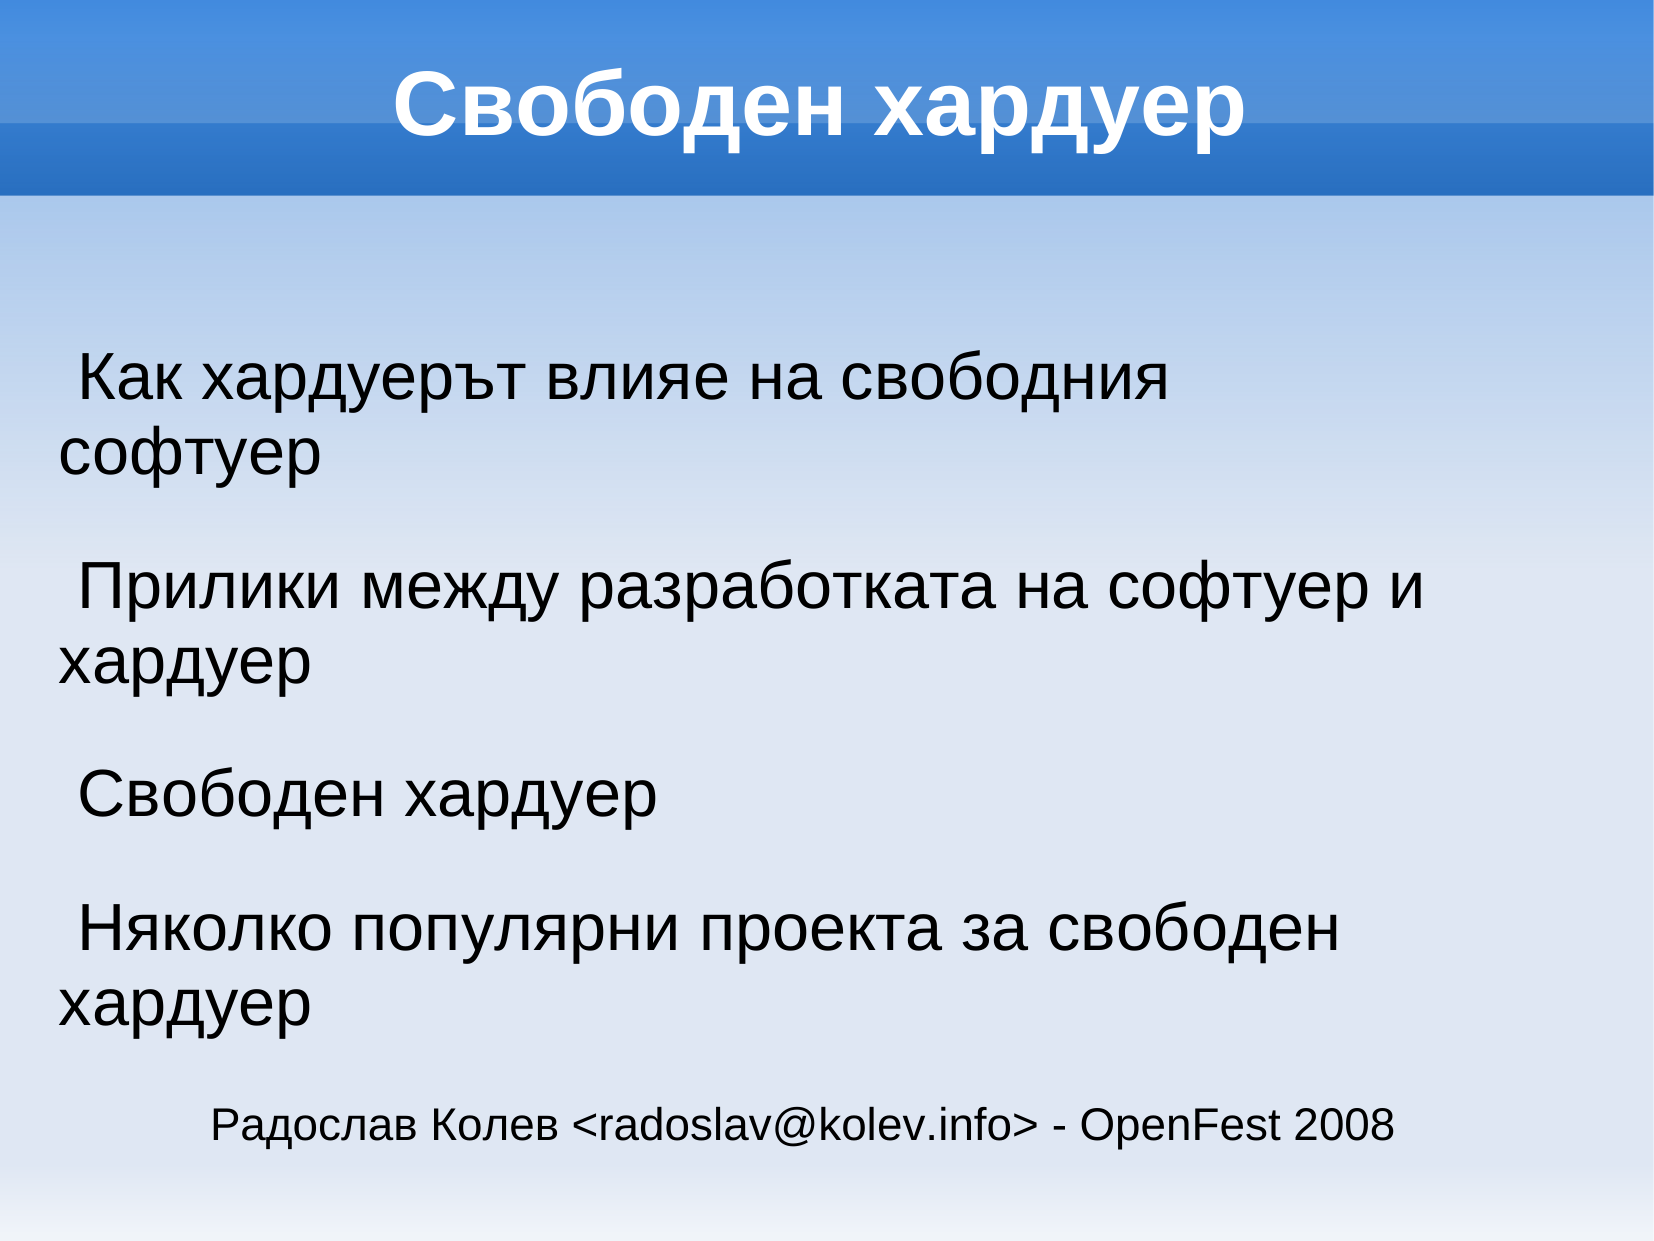

# Свободен хардуер
 Как хардуерът влияе на свободния софтуер
 Прилики между разработката на софтуер и хардуер
 Свободен хардуер
 Няколко популярни проекта за свободен хардуер
Радослав Колев <radoslav@kolev.info> - OpenFest 2008